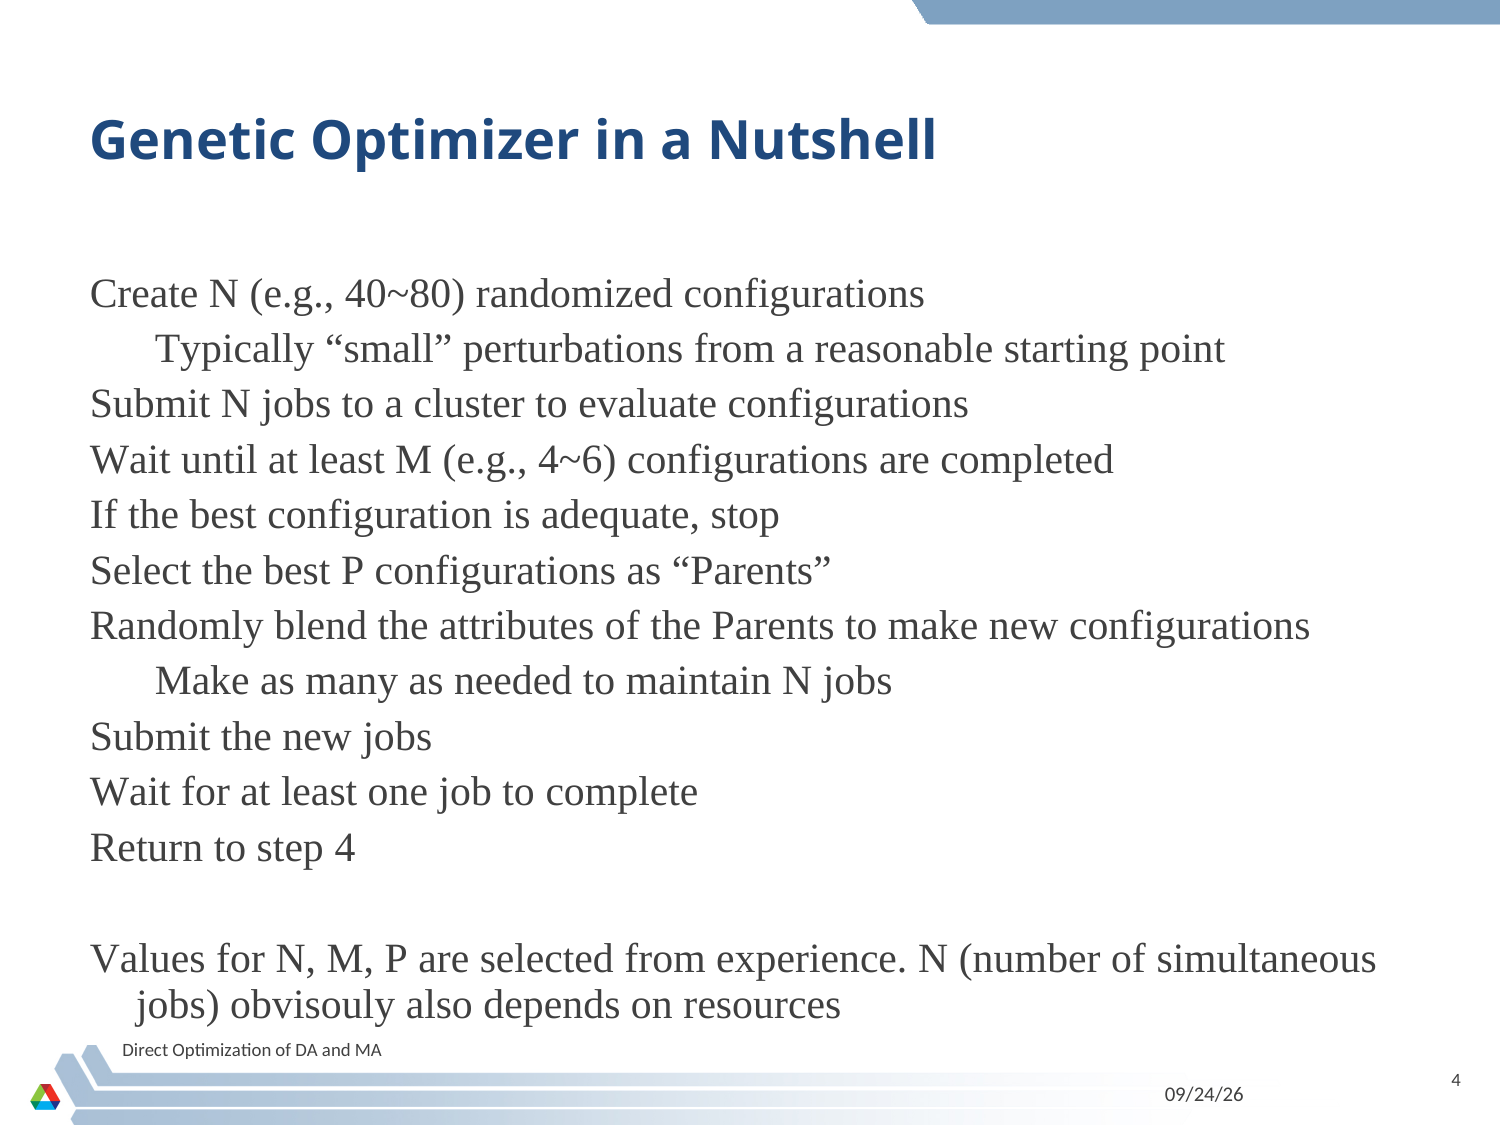

# Genetic Optimizer in a Nutshell
Create N (e.g., 40~80) randomized configurations
Typically “small” perturbations from a reasonable starting point
Submit N jobs to a cluster to evaluate configurations
Wait until at least M (e.g., 4~6) configurations are completed
If the best configuration is adequate, stop
Select the best P configurations as “Parents”
Randomly blend the attributes of the Parents to make new configurations
Make as many as needed to maintain N jobs
Submit the new jobs
Wait for at least one job to complete
Return to step 4
Values for N, M, P are selected from experience. N (number of simultaneous jobs) obvisouly also depends on resources
Direct Optimization of DA and MA
4